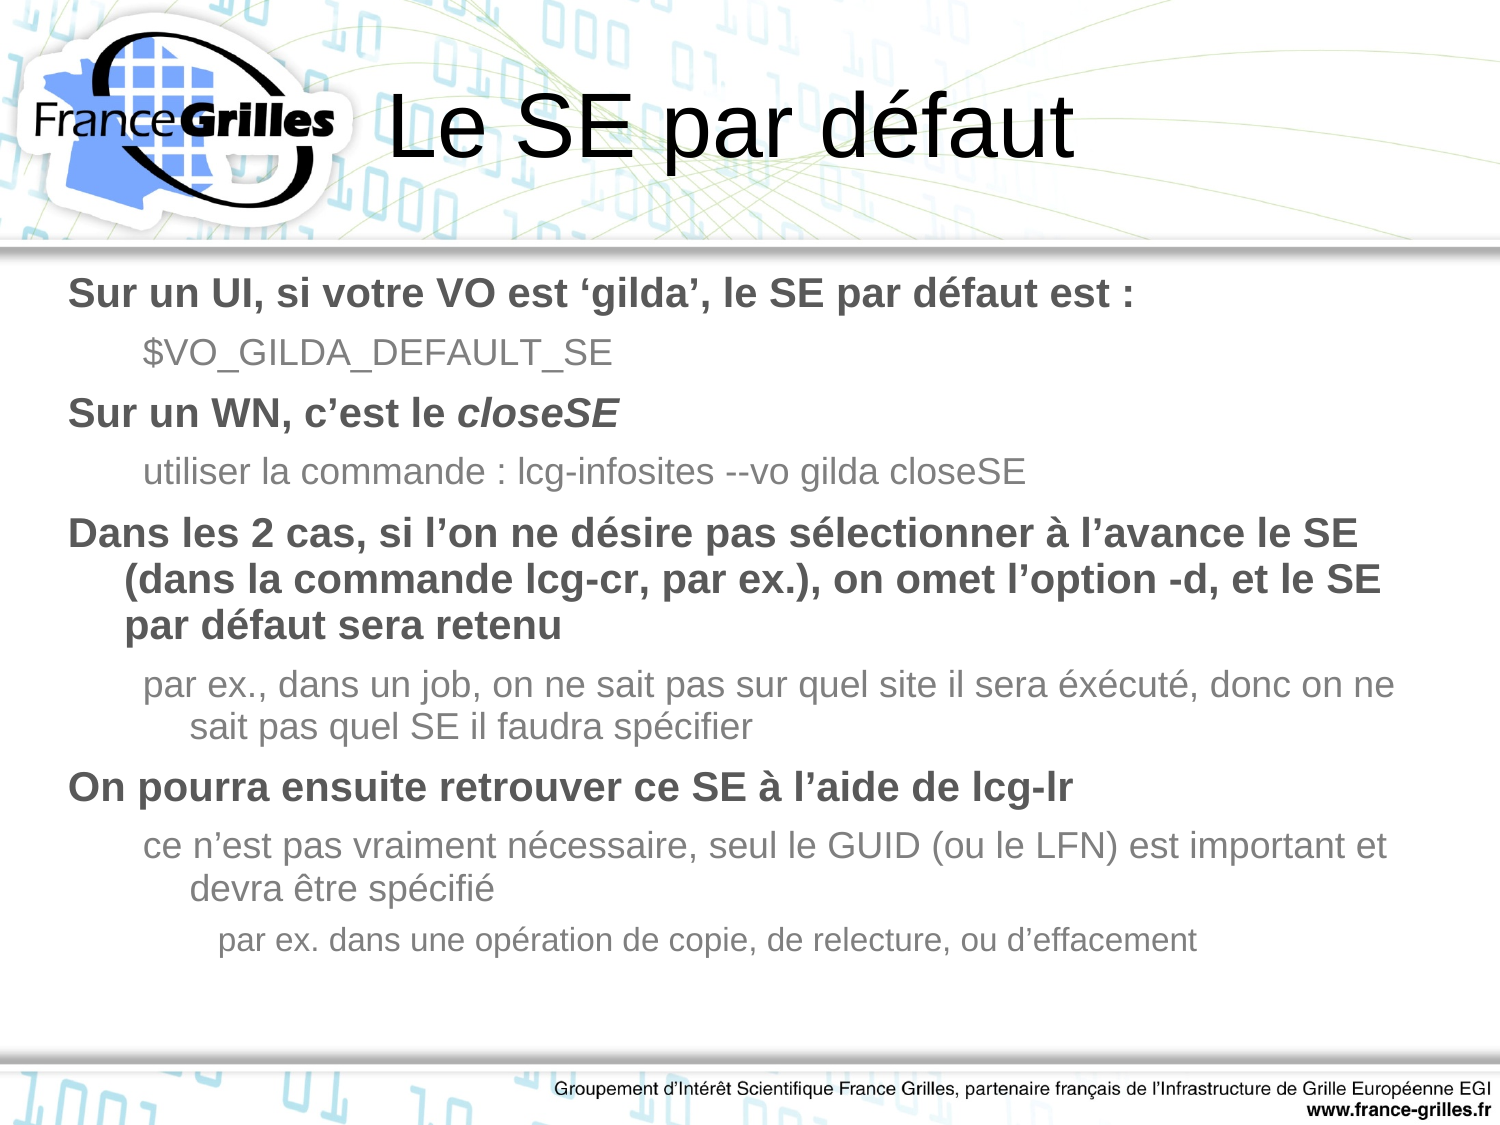

# Le SE par défaut
Sur un UI, si votre VO est ‘gilda’, le SE par défaut est :
$VO_GILDA_DEFAULT_SE
Sur un WN, c’est le closeSE
utiliser la commande : lcg-infosites --vo gilda closeSE
Dans les 2 cas, si l’on ne désire pas sélectionner à l’avance le SE (dans la commande lcg-cr, par ex.), on omet l’option -d, et le SE par défaut sera retenu
par ex., dans un job, on ne sait pas sur quel site il sera éxécuté, donc on ne sait pas quel SE il faudra spécifier
On pourra ensuite retrouver ce SE à l’aide de lcg-lr
ce n’est pas vraiment nécessaire, seul le GUID (ou le LFN) est important et devra être spécifié
par ex. dans une opération de copie, de relecture, ou d’effacement